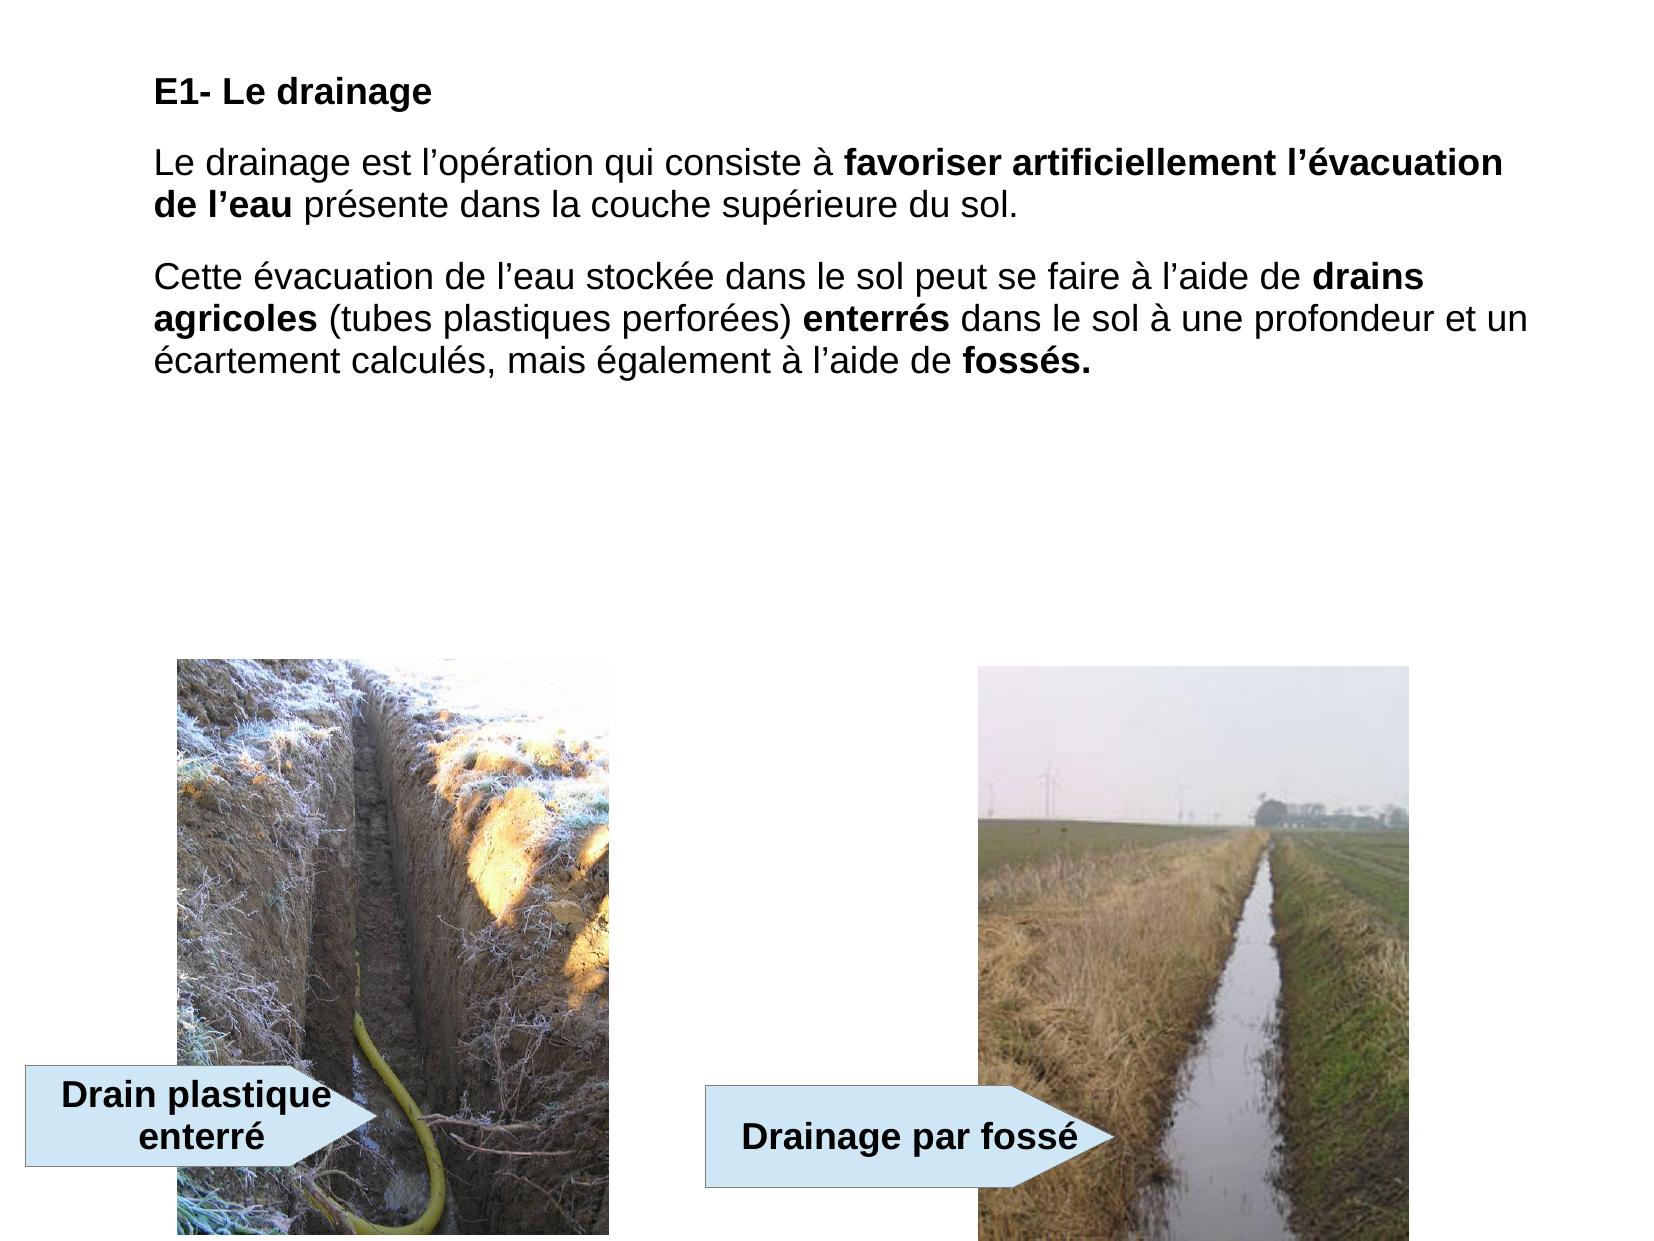

# E1- Le drainage
Le drainage est l’opération qui consiste à favoriser artificiellement l’évacuation de l’eau présente dans la couche supérieure du sol.
Cette évacuation de l’eau stockée dans le sol peut se faire à l’aide de drains agricoles (tubes plastiques perforées) enterrés dans le sol à une profondeur et un écartement calculés, mais également à l’aide de fossés.
Drain plastique
enterré
Drainage par fossé